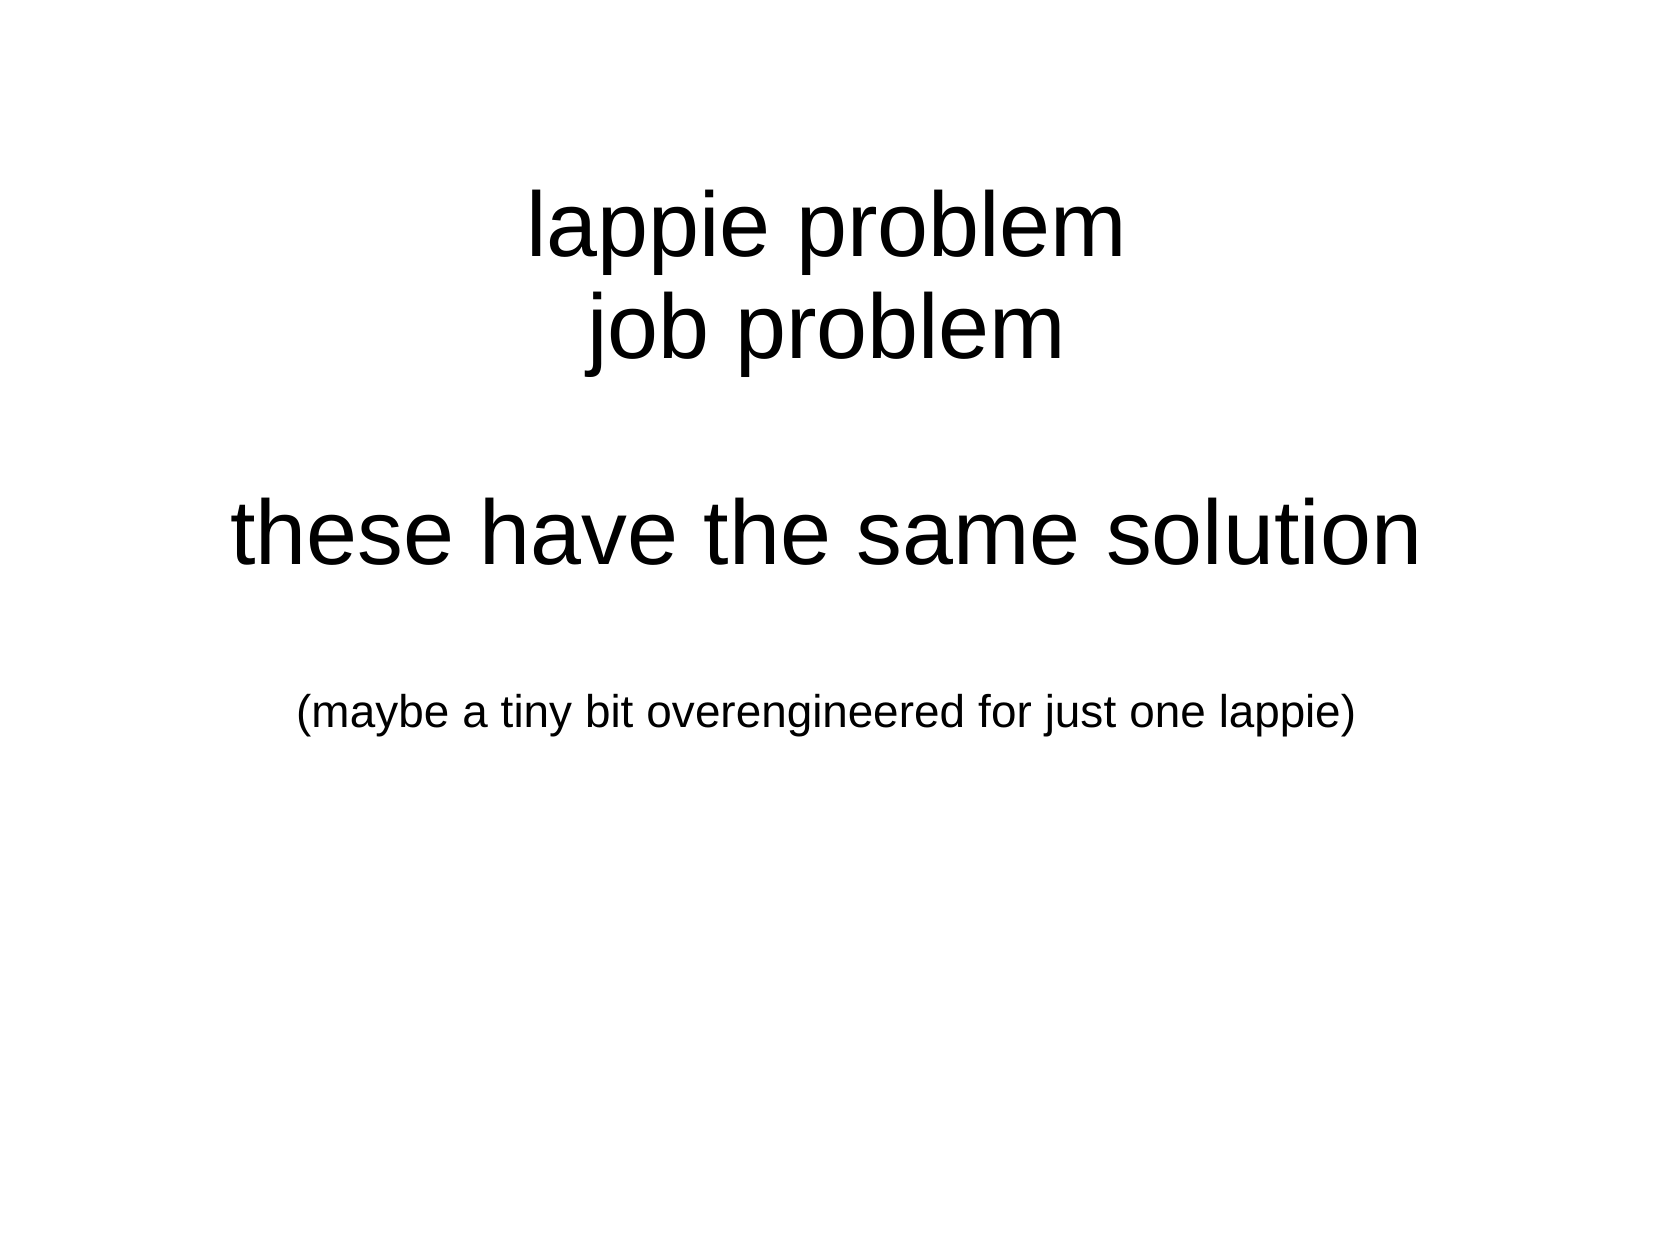

# lappie problem job problem these have the same solution (maybe a tiny bit overengineered for just one lappie)